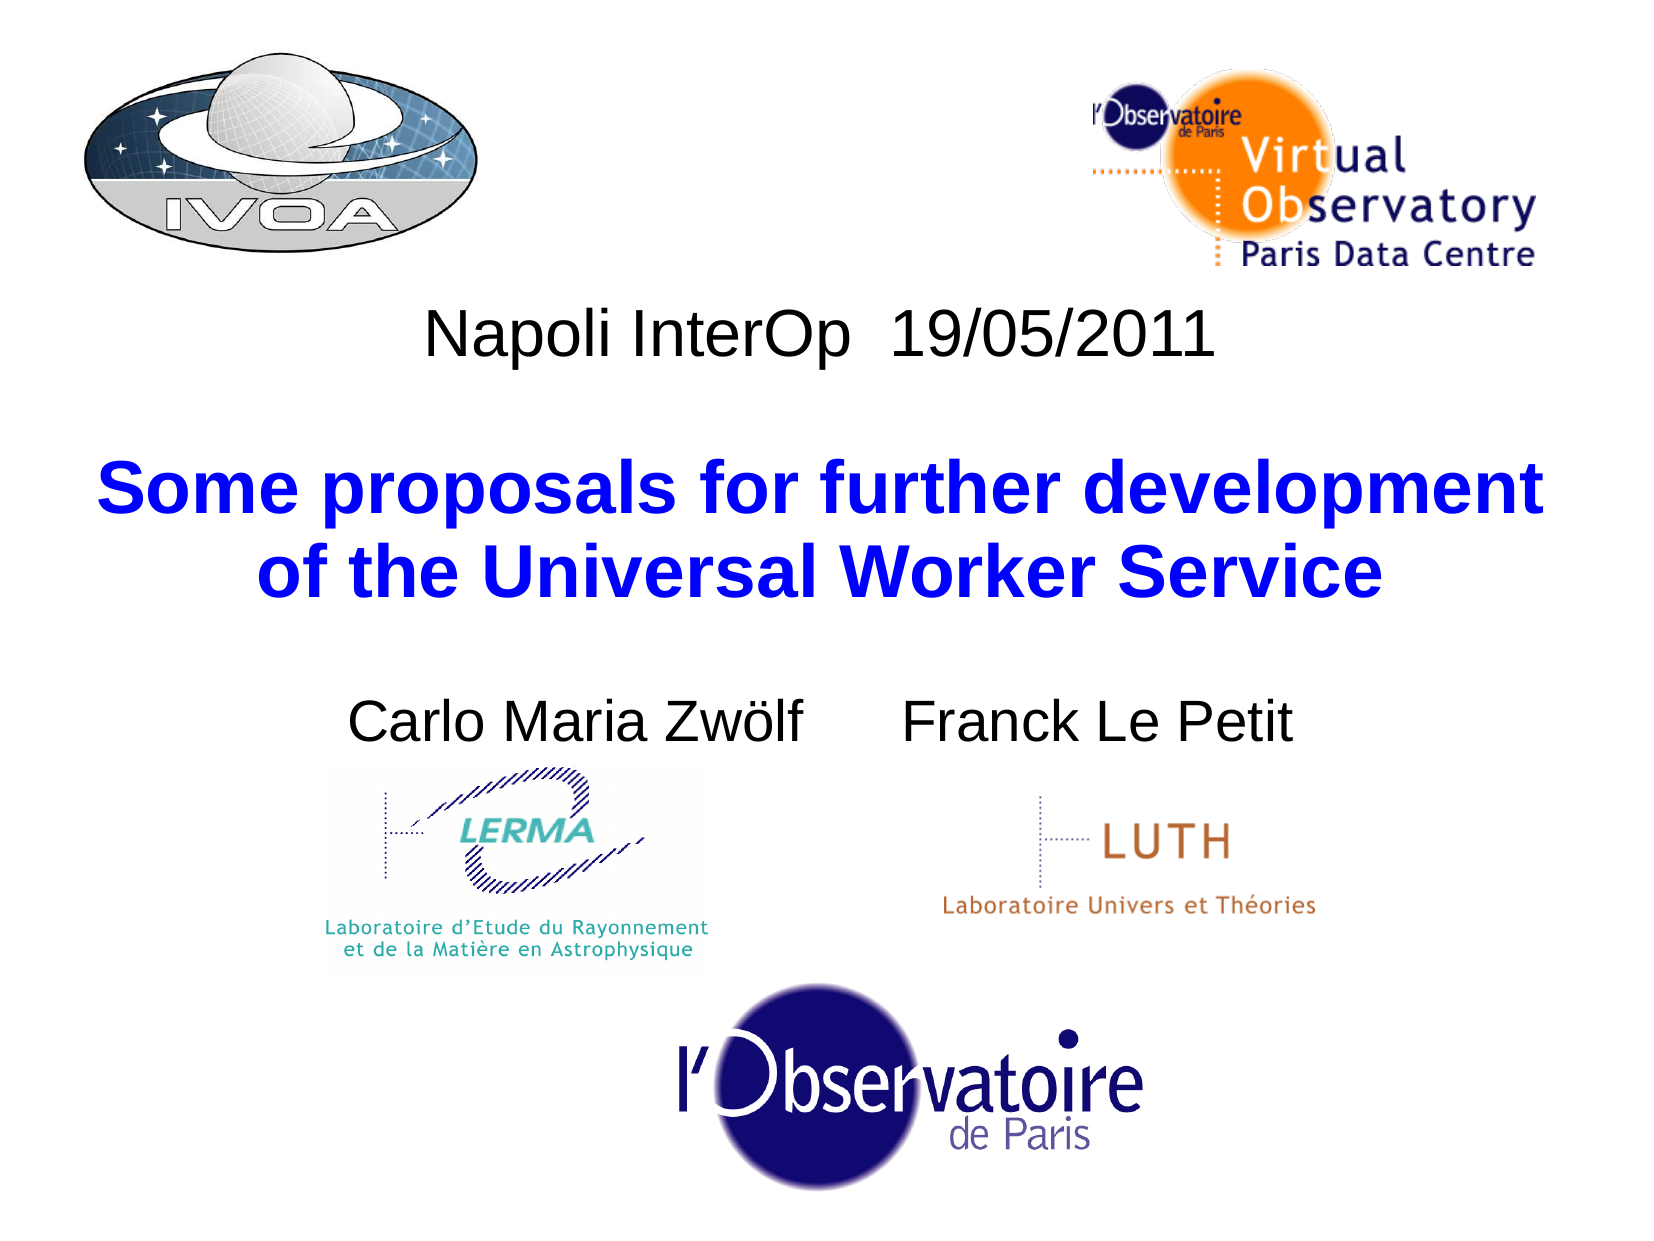

# Napoli InterOp 19/05/2011
Some proposals for further development of the Universal Worker Service
Carlo Maria Zwölf Franck Le Petit